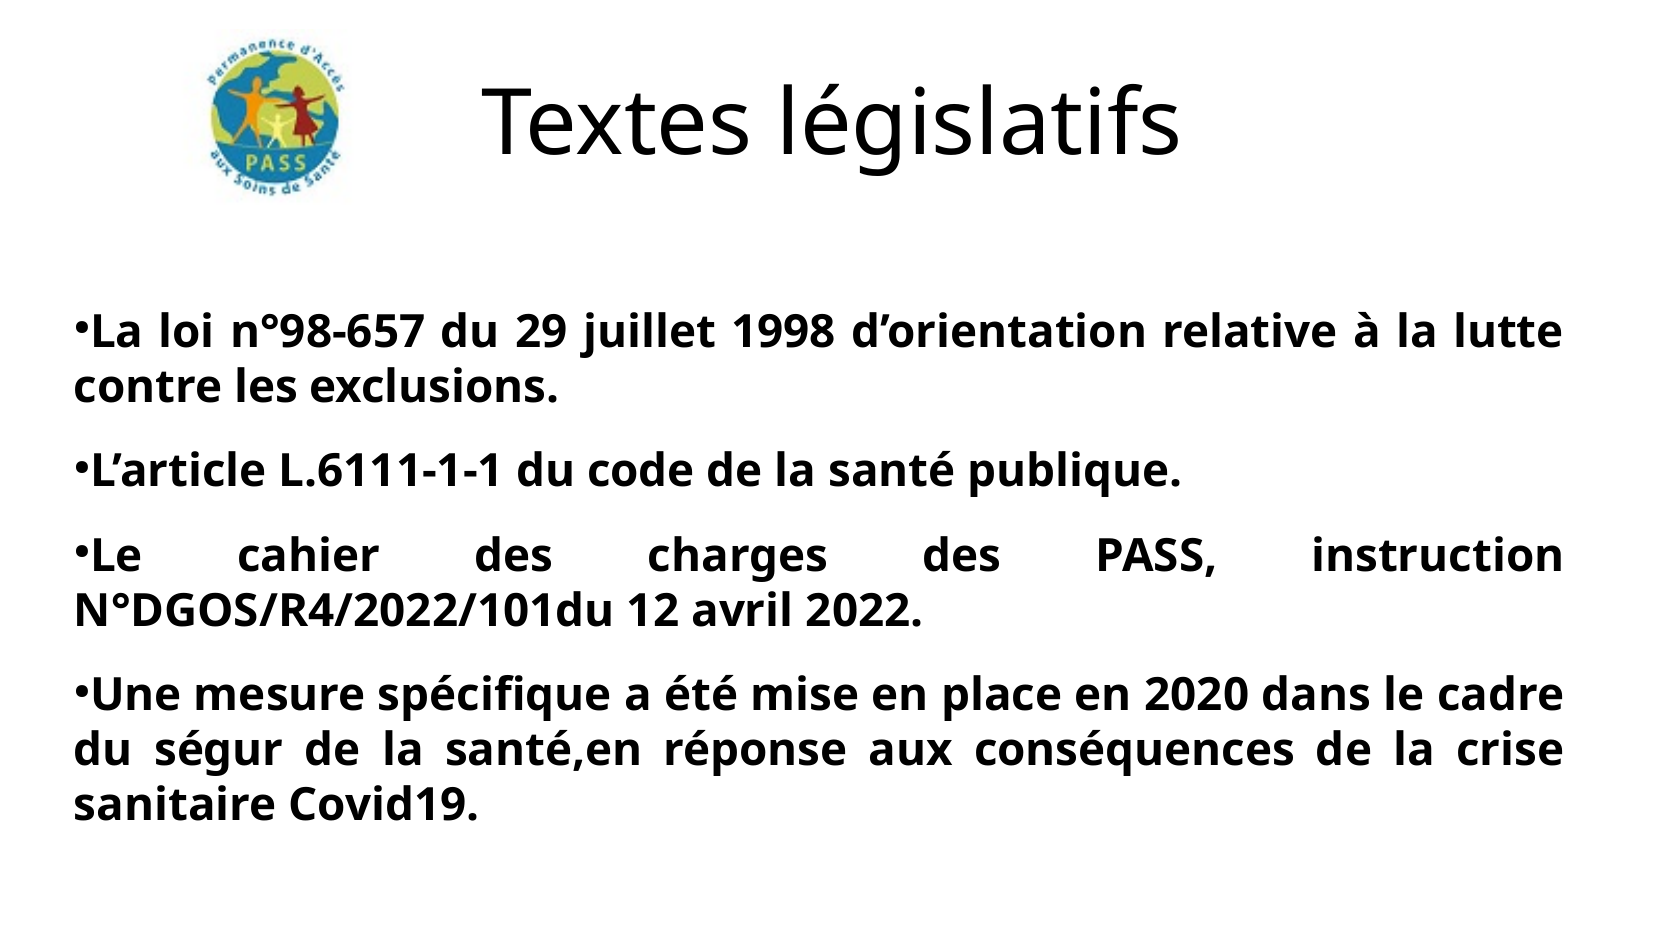

# Textes législatifs
La loi n°98-657 du 29 juillet 1998 d’orientation relative à la lutte contre les exclusions.
L’article L.6111-1-1 du code de la santé publique.
Le cahier des charges des PASS, instruction N°DGOS/R4/2022/101du 12 avril 2022.
Une mesure spécifique a été mise en place en 2020 dans le cadre du ségur de la santé,en réponse aux conséquences de la crise sanitaire Covid19.